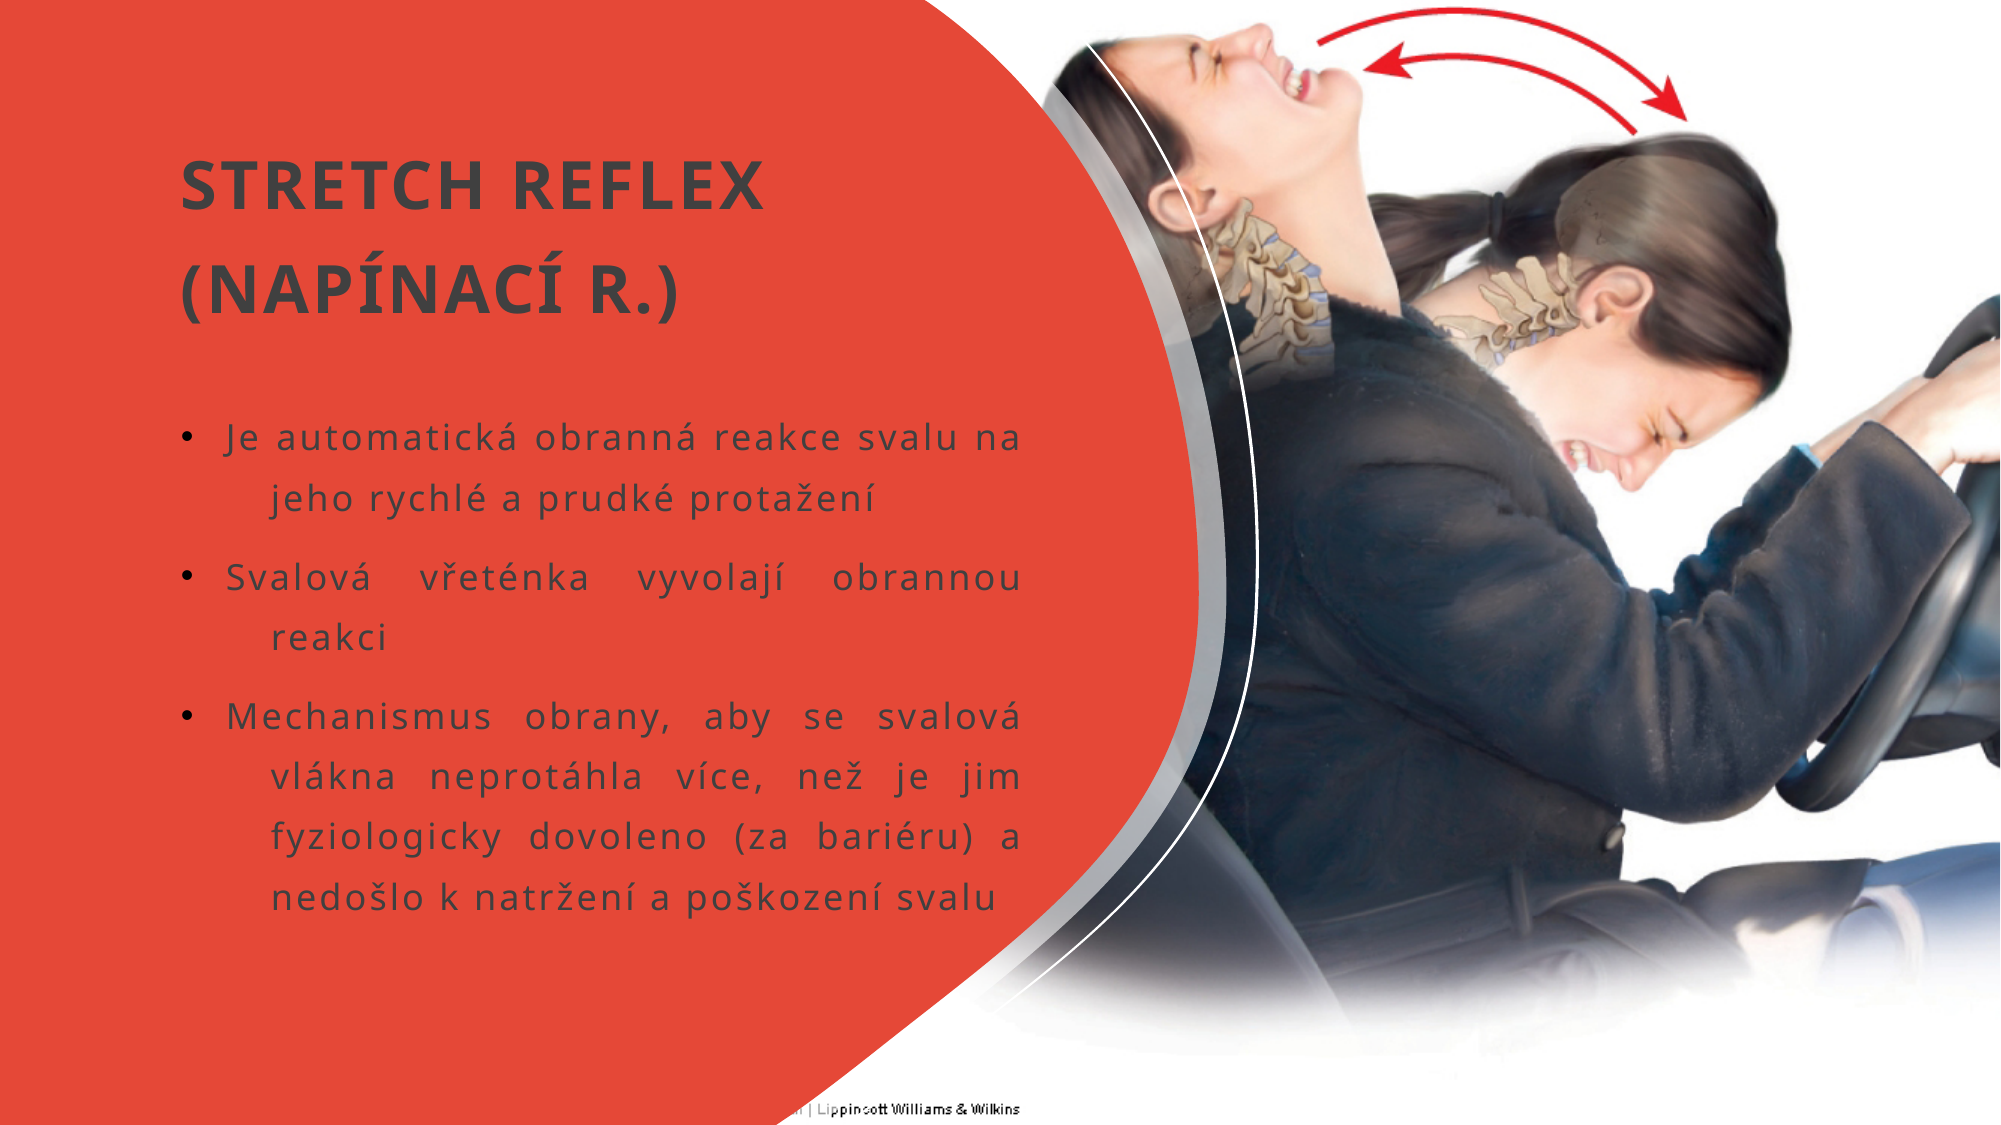

# STRETCH REFLEX (NAPÍNACÍ R.)
Je automatická obranná reakce svalu na jeho rychlé a prudké protažení
Svalová vřeténka vyvolají obrannou reakci
Mechanismus obrany, aby se svalová vlákna neprotáhla více, než je jim fyziologicky dovoleno (za bariéru) a nedošlo k natržení a poškození svalu